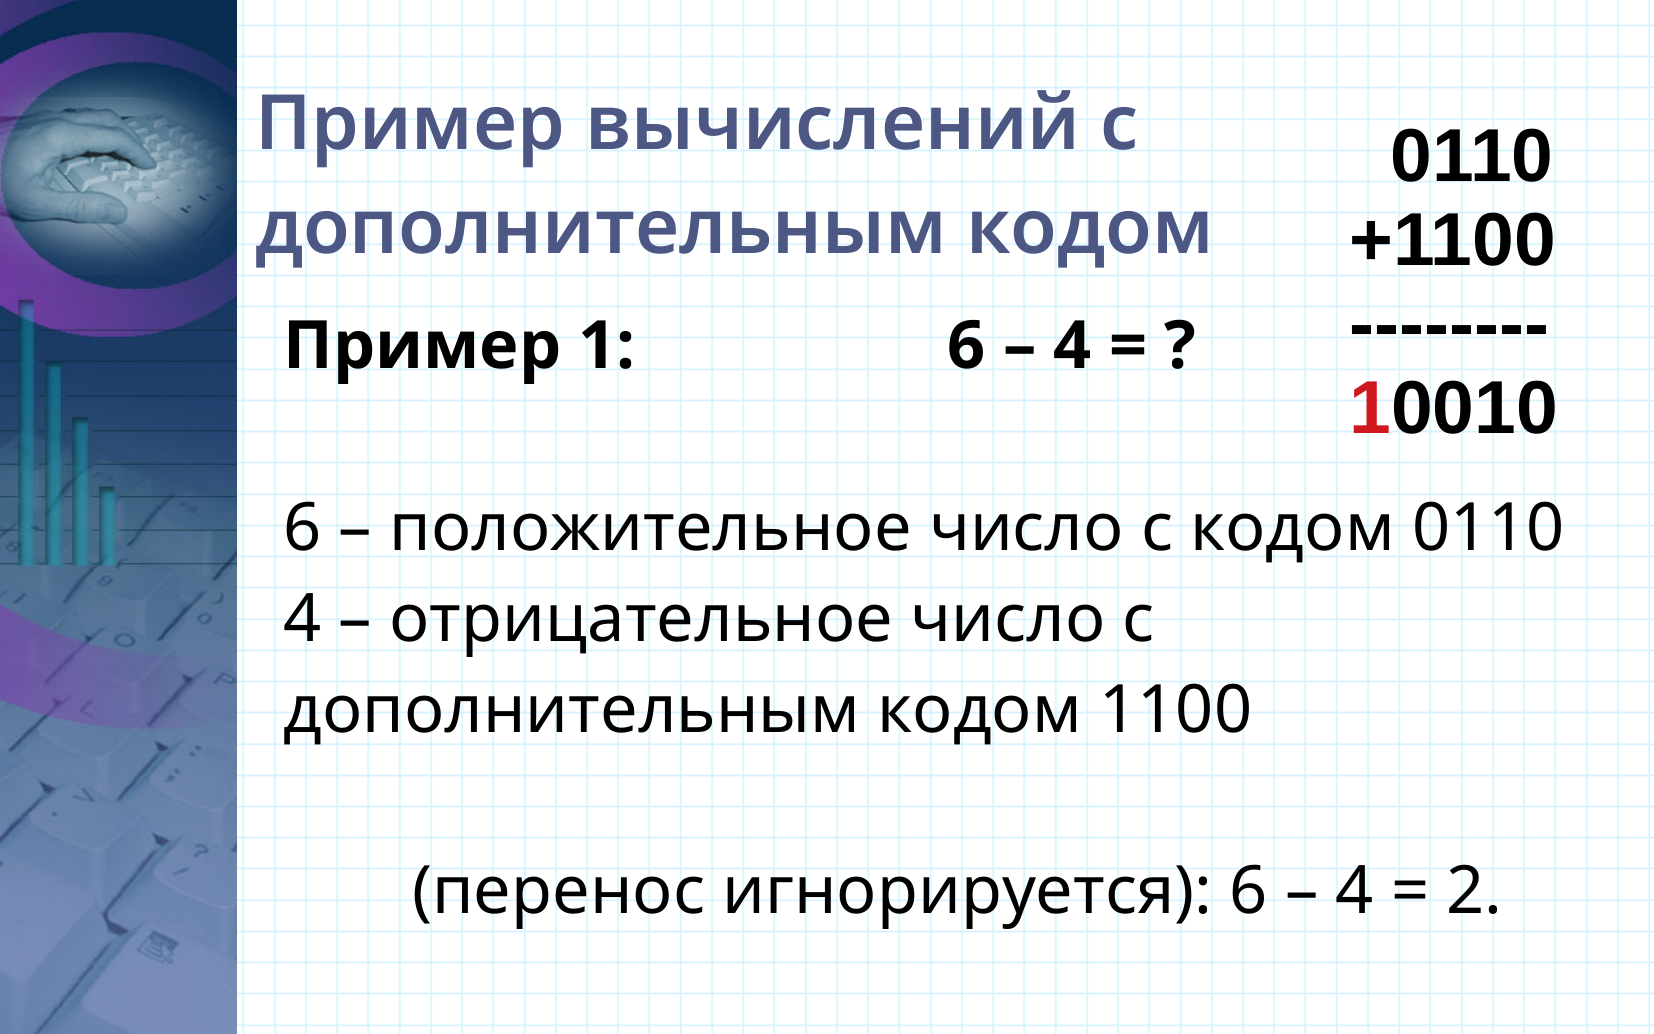

# Пример вычислений с дополнительным кодом
 0110
+1100
--------
10010
Пример 1: 				6 – 4 = ?
6 – положительное число с кодом 0110
4 – отрицательное число с дополнительным кодом 1100
(перенос игнорируется): 6 – 4 = 2.